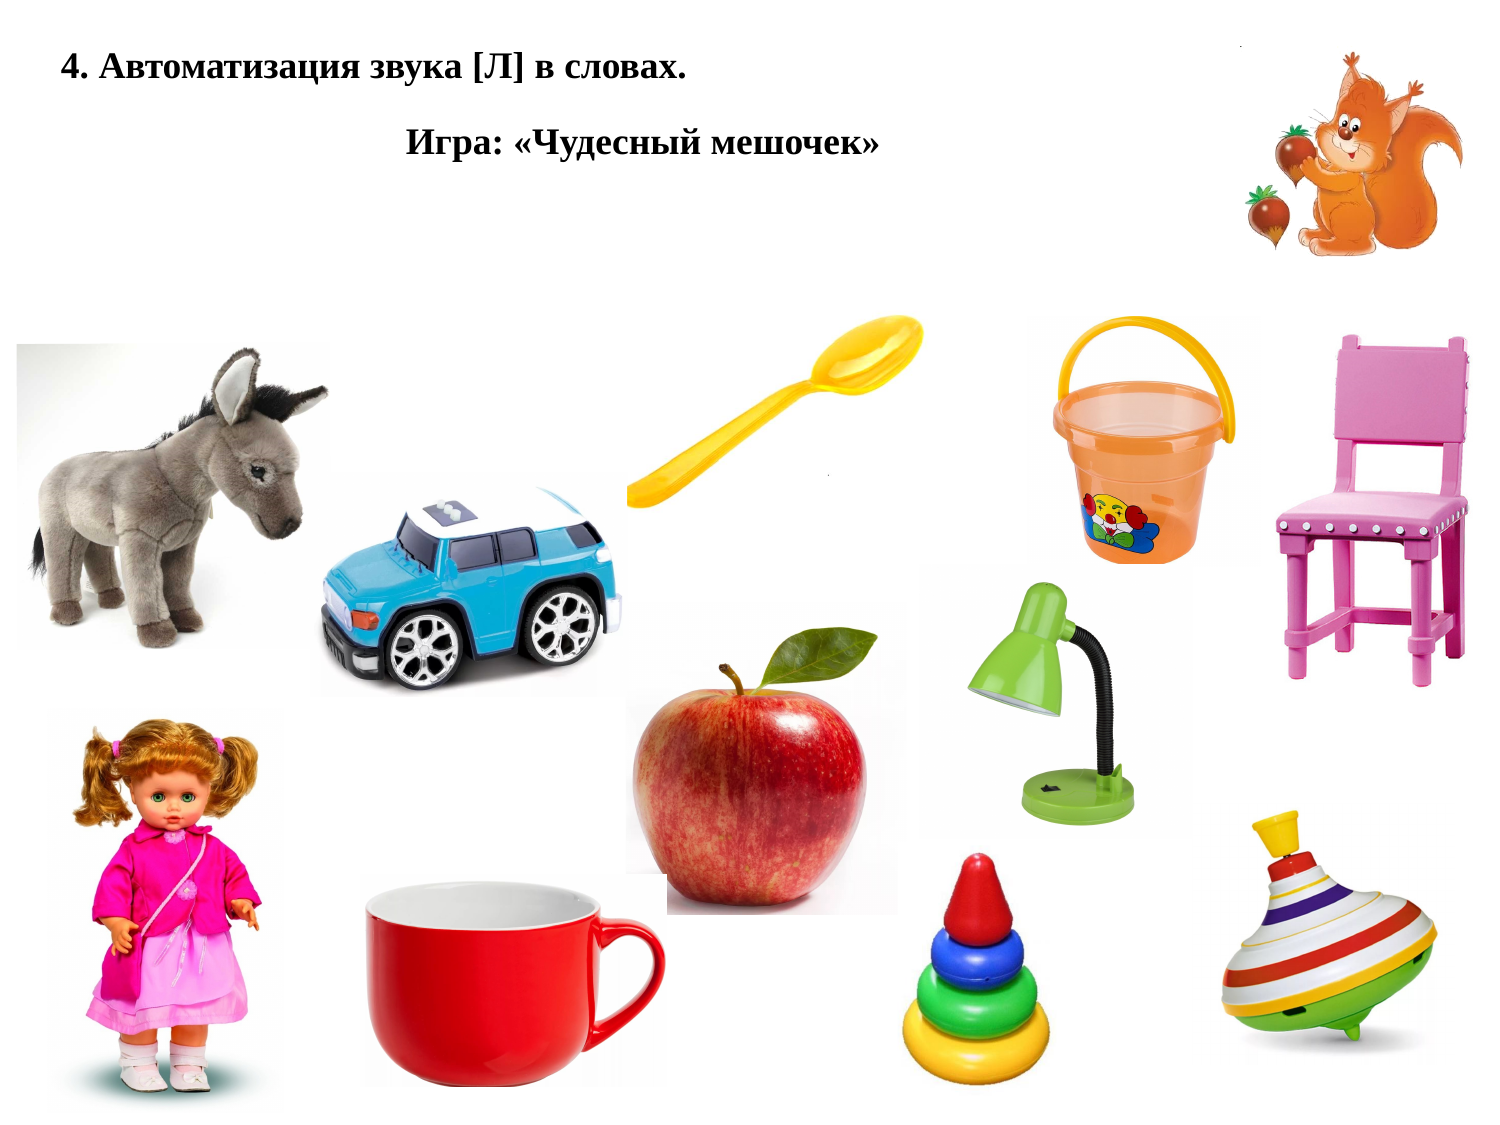

4. Автоматизация звука [Л] в словах.
Игра: «Чудесный мешочек»